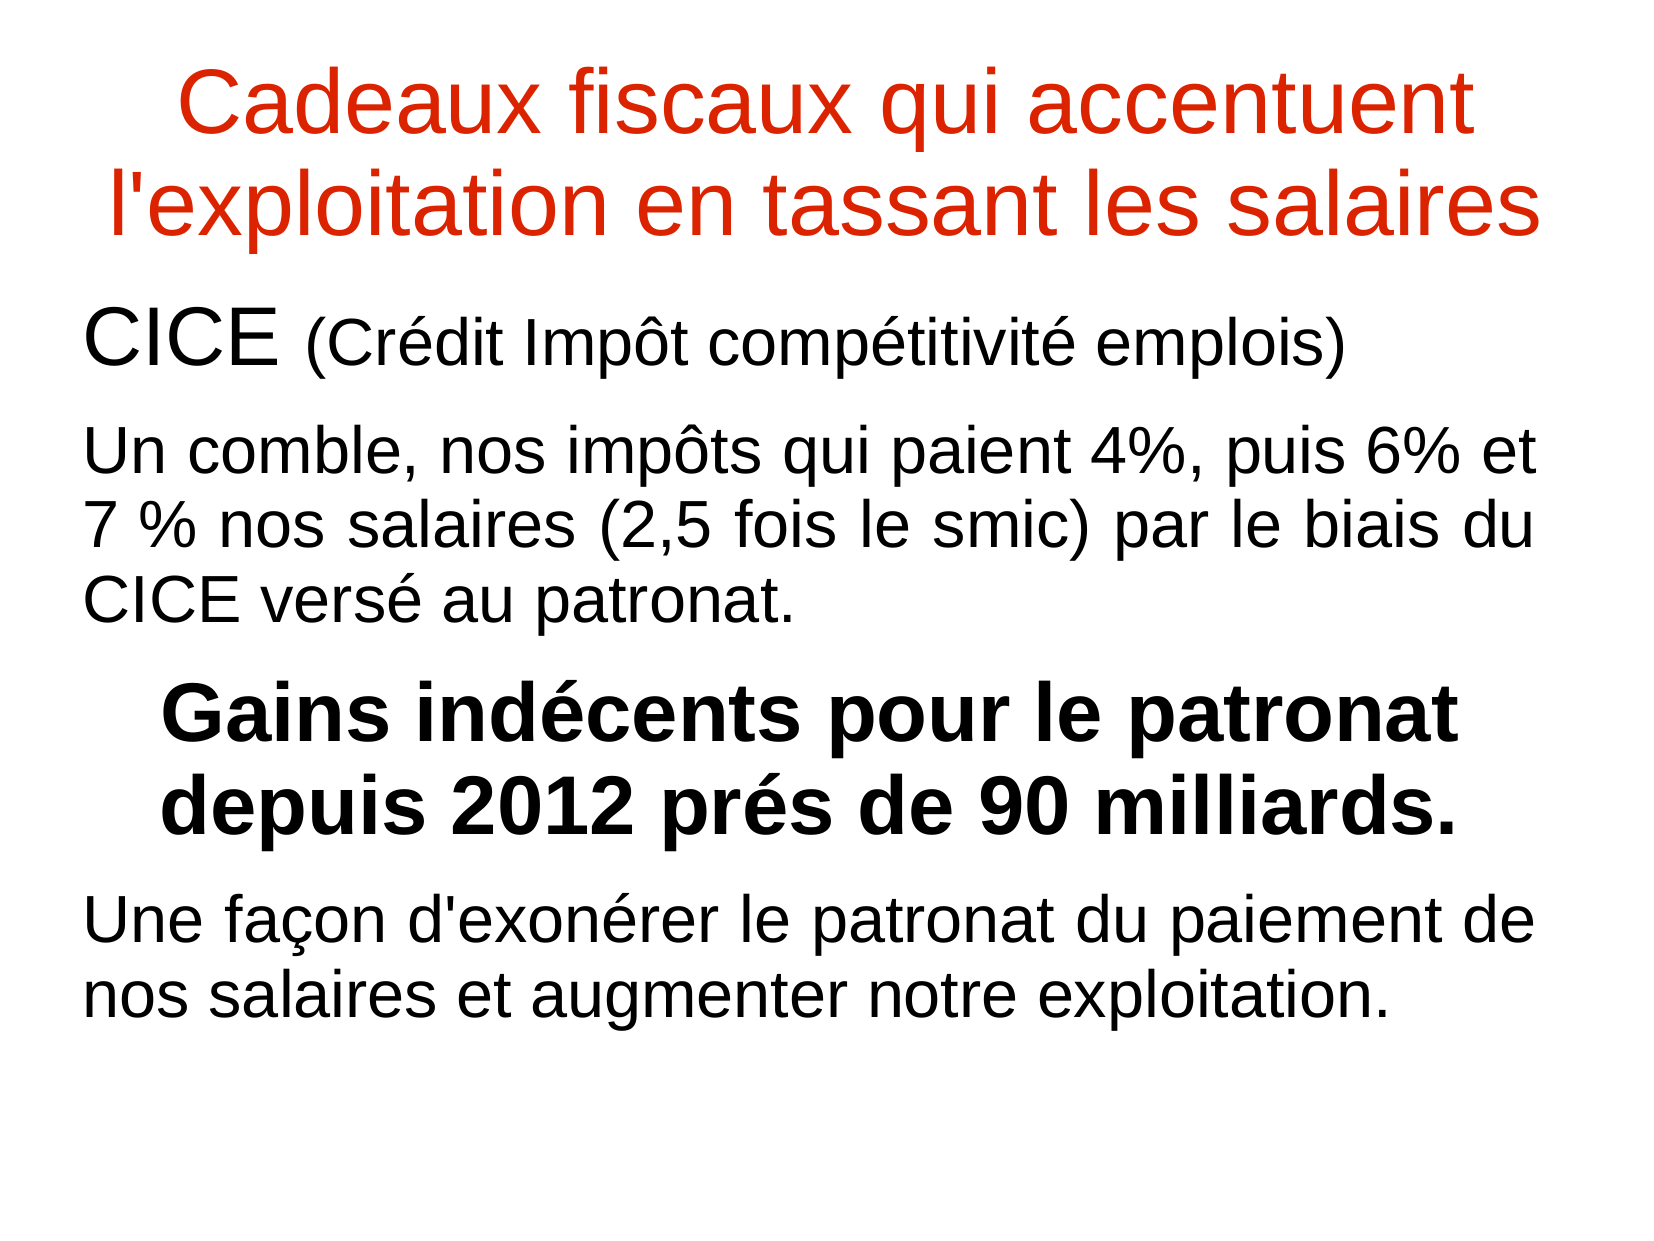

# Cadeaux fiscaux qui accentuent l'exploitation en tassant les salaires
CICE (Crédit Impôt compétitivité emplois)
Un comble, nos impôts qui paient 4%, puis 6% et 7 % nos salaires (2,5 fois le smic) par le biais du CICE versé au patronat.
Gains indécents pour le patronat depuis 2012 prés de 90 milliards.
Une façon d'exonérer le patronat du paiement de nos salaires et augmenter notre exploitation.